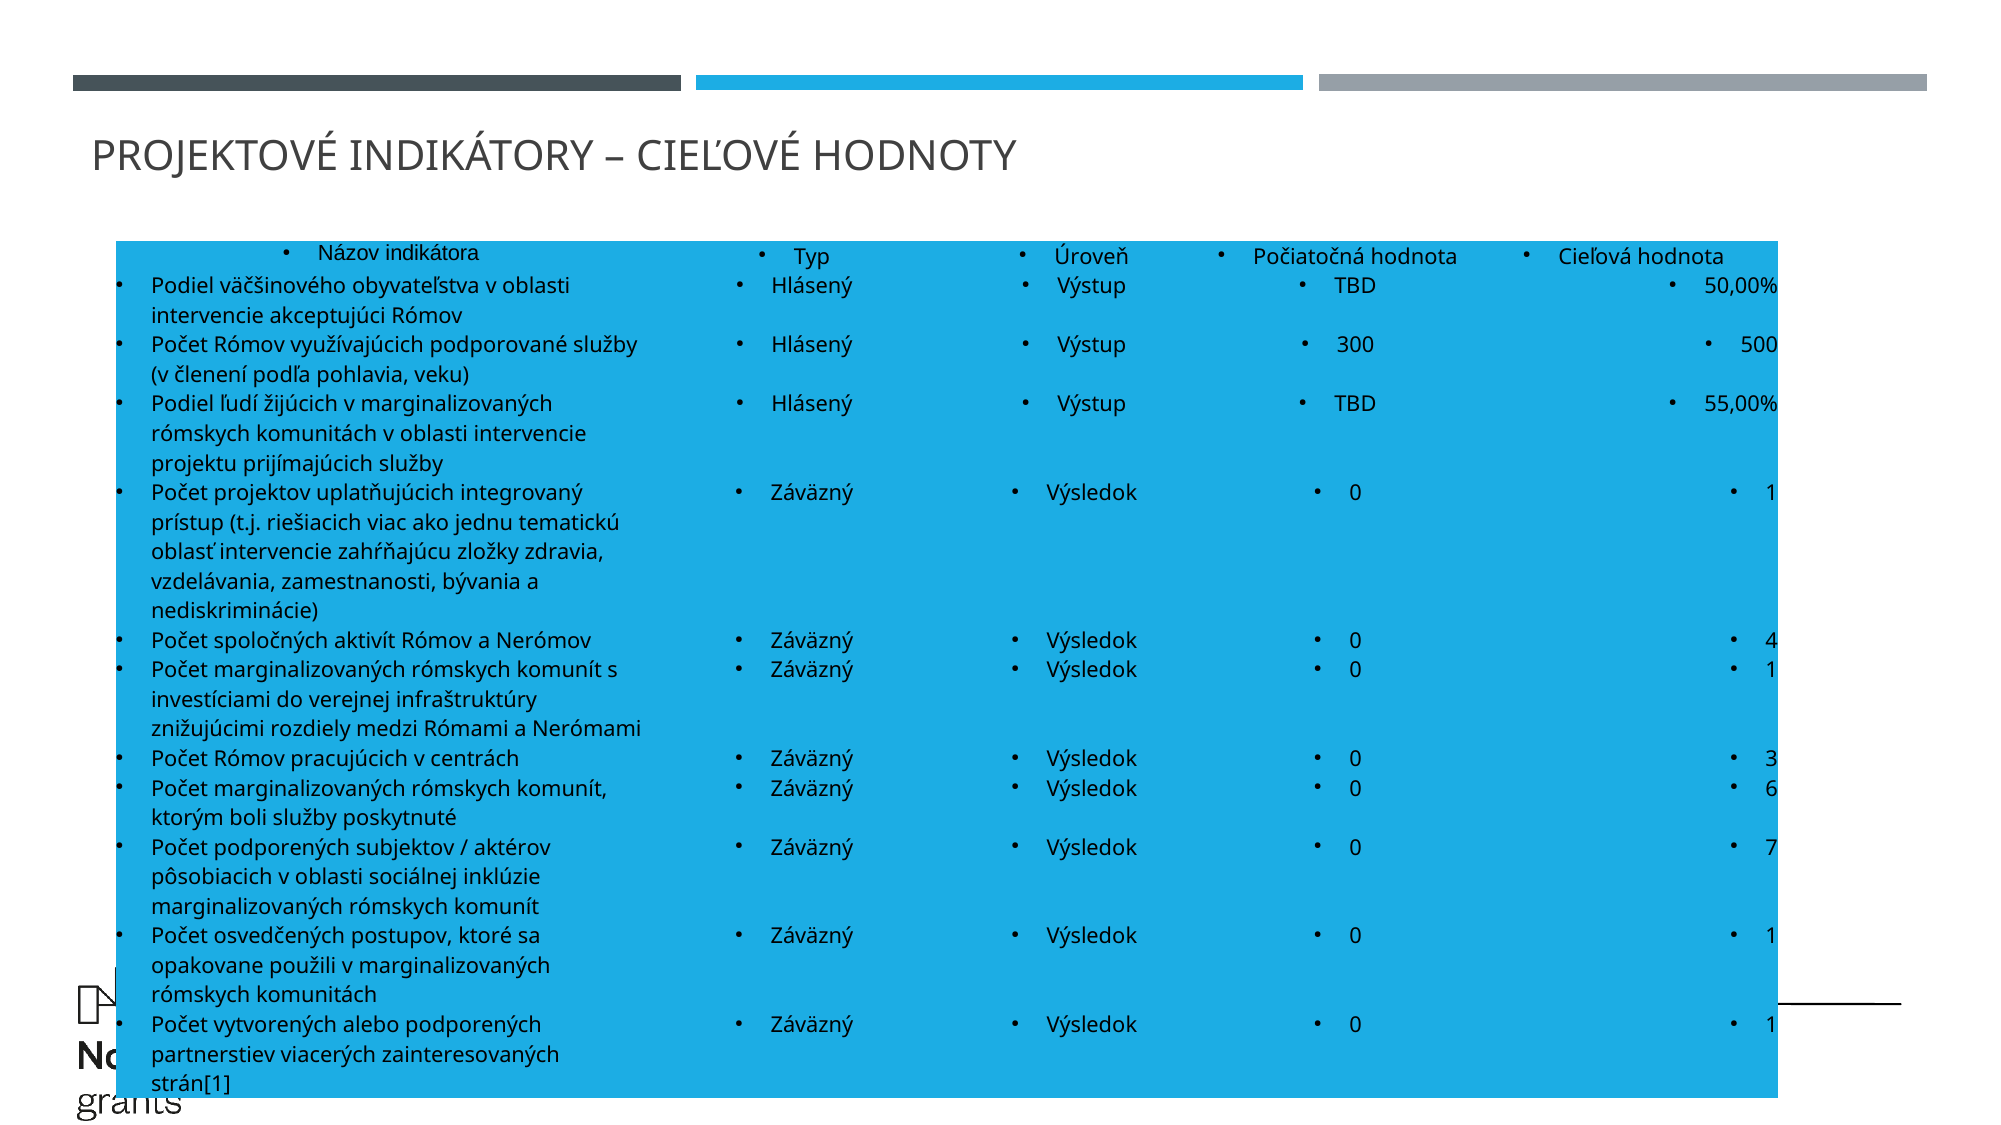

# Projektové indikátory – cieľové hodnoty
| Názov indikátora | Typ | Úroveň | Počiatočná hodnota | Cieľová hodnota |
| --- | --- | --- | --- | --- |
| Podiel väčšinového obyvateľstva v oblasti intervencie akceptujúci Rómov | Hlásený | Výstup | TBD | 50,00% |
| Počet Rómov využívajúcich podporované služby (v členení podľa pohlavia, veku) | Hlásený | Výstup | 300 | 500 |
| Podiel ľudí žijúcich v marginalizovaných rómskych komunitách v oblasti intervencie projektu prijímajúcich služby | Hlásený | Výstup | TBD | 55,00% |
| Počet projektov uplatňujúcich integrovaný prístup (t.j. riešiacich viac ako jednu tematickú oblasť intervencie zahŕňajúcu zložky zdravia, vzdelávania, zamestnanosti, bývania a nediskriminácie) | Záväzný | Výsledok | 0 | 1 |
| Počet spoločných aktivít Rómov a Nerómov | Záväzný | Výsledok | 0 | 4 |
| Počet marginalizovaných rómskych komunít s investíciami do verejnej infraštruktúry znižujúcimi rozdiely medzi Rómami a Nerómami | Záväzný | Výsledok | 0 | 1 |
| Počet Rómov pracujúcich v centrách | Záväzný | Výsledok | 0 | 3 |
| Počet marginalizovaných rómskych komunít, ktorým boli služby poskytnuté | Záväzný | Výsledok | 0 | 6 |
| Počet podporených subjektov / aktérov pôsobiacich v oblasti sociálnej inklúzie marginalizovaných rómskych komunít | Záväzný | Výsledok | 0 | 7 |
| Počet osvedčených postupov, ktoré sa opakovane použili v marginalizovaných rómskych komunitách | Záväzný | Výsledok | 0 | 1 |
| Počet vytvorených alebo podporených partnerstiev viacerých zainteresovaných strán[1] | Záväzný | Výsledok | 0 | 1 |